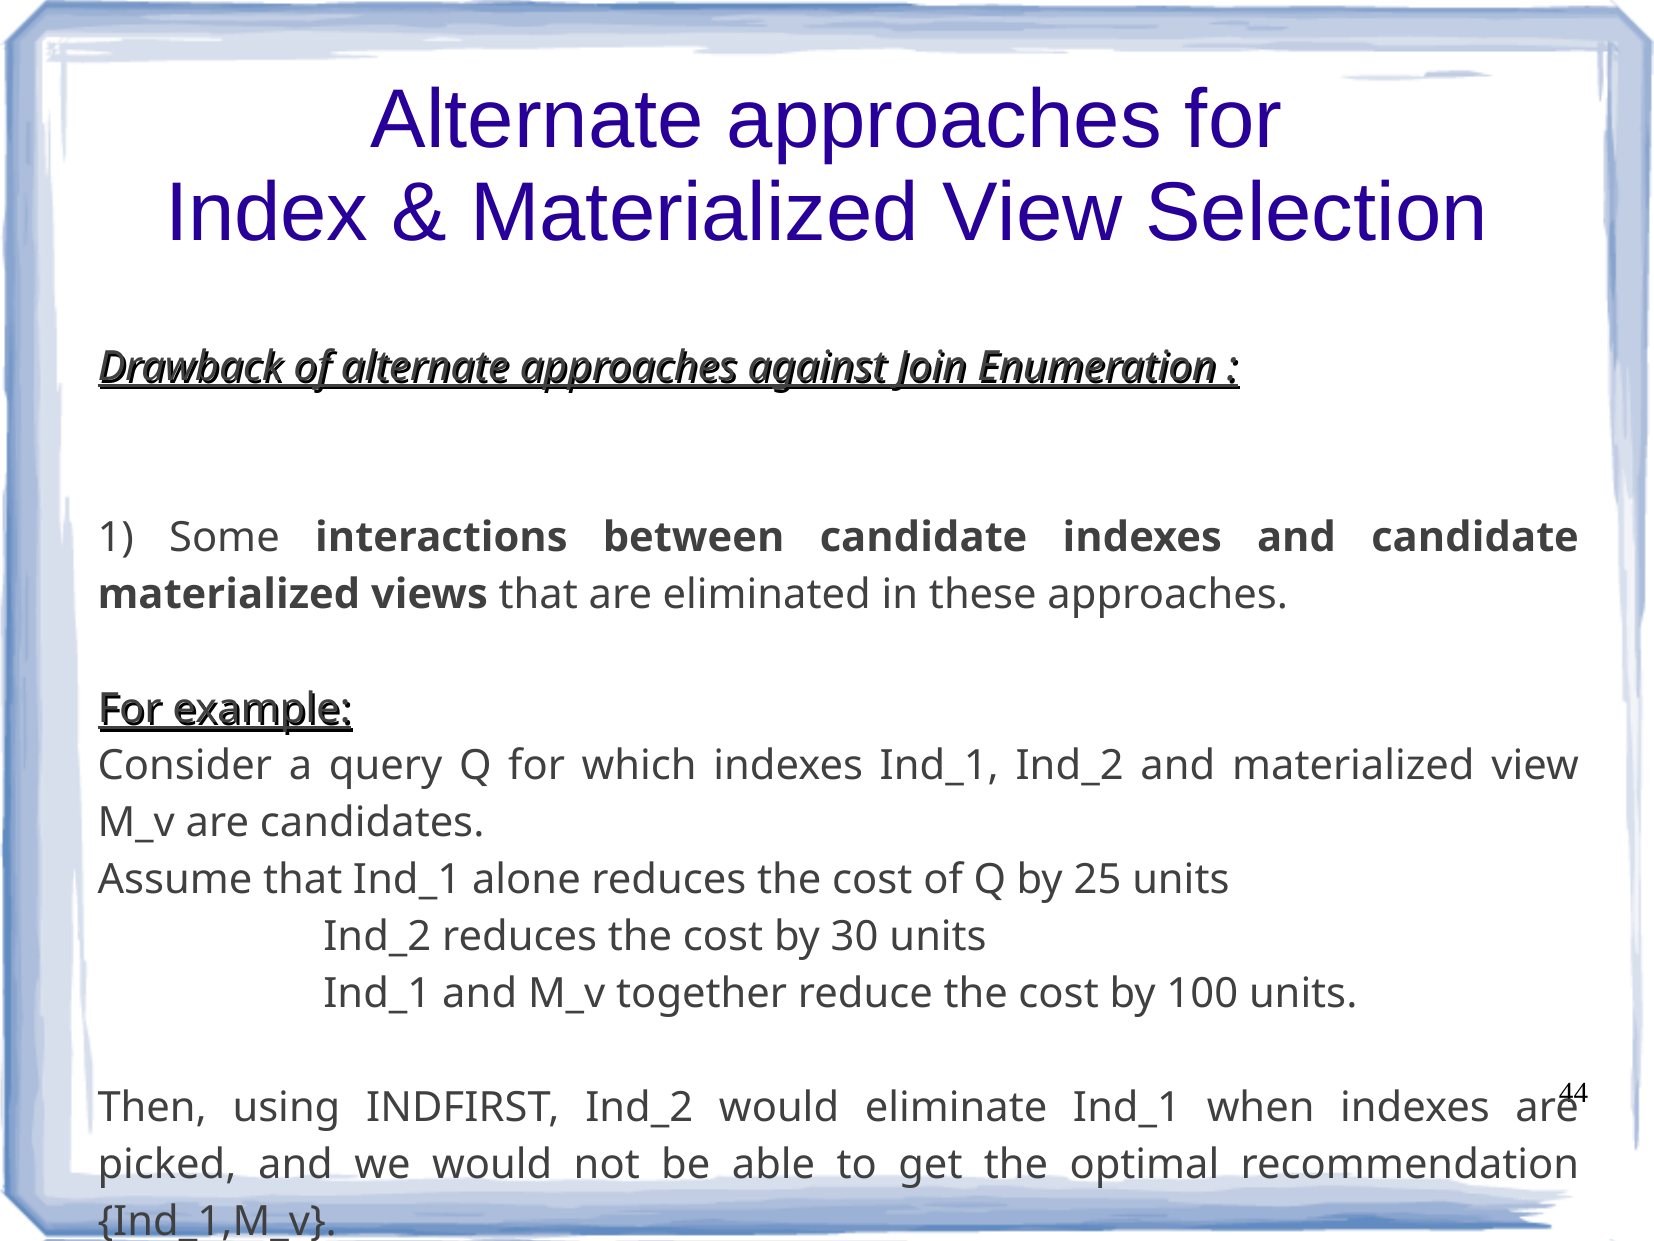

# Alternate approaches for Index & Materialized View Selection
Drawback of alternate approaches against Join Enumeration :
1) Some interactions between candidate indexes and candidate materialized views that are eliminated in these approaches.
For example:
Consider a query Q for which indexes Ind_1, Ind_2 and materialized view M_v are candidates.
Assume that Ind_1 alone reduces the cost of Q by 25 units
 Ind_2 reduces the cost by 30 units
 Ind_1 and M_v together reduce the cost by 100 units.
Then, using INDFIRST, Ind_2 would eliminate Ind_1 when indexes are picked, and we would not be able to get the optimal recommendation {Ind_1,M_v}.
44